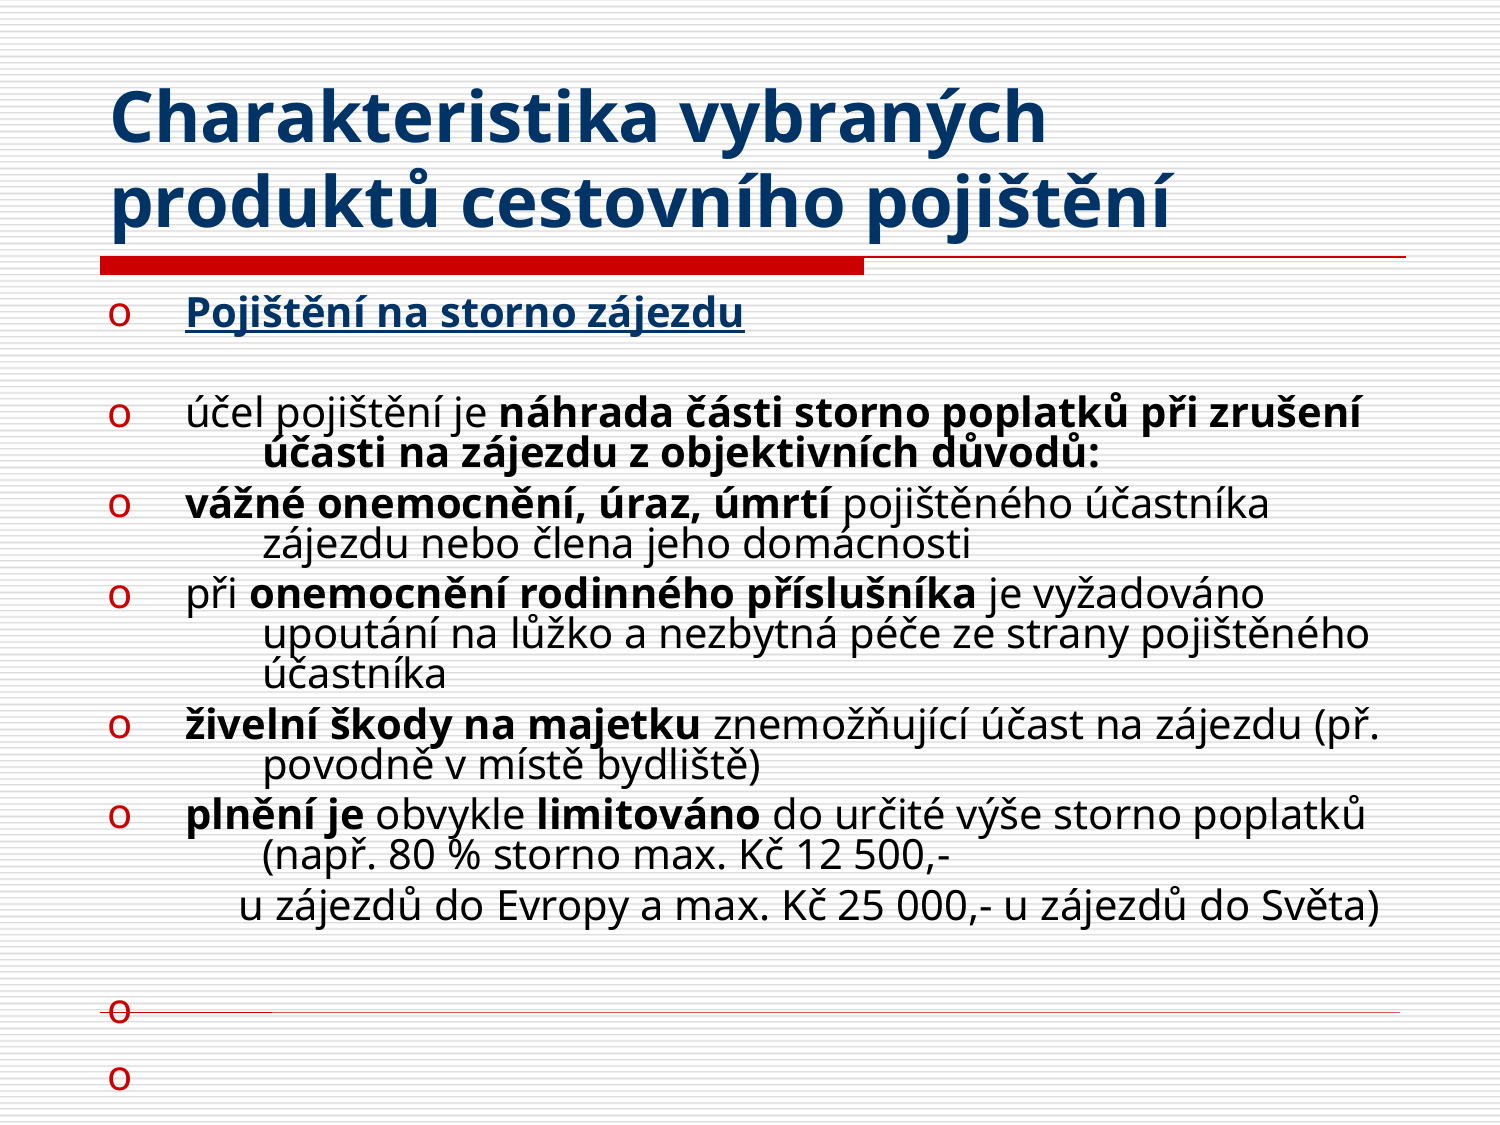

# Charakteristika vybraných produktů cestovního pojištění
Pojištění na storno zájezdu
účel pojištění je náhrada části storno poplatků při zrušení účasti na zájezdu z objektivních důvodů:
vážné onemocnění, úraz, úmrtí pojištěného účastníka zájezdu nebo člena jeho domácnosti
při onemocnění rodinného příslušníka je vyžadováno upoutání na lůžko a nezbytná péče ze strany pojištěného účastníka
živelní škody na majetku znemožňující účast na zájezdu (př. povodně v místě bydliště)
plnění je obvykle limitováno do určité výše storno poplatků (např. 80 % storno max. Kč 12 500,-
 u zájezdů do Evropy a max. Kč 25 000,- u zájezdů do Světa)